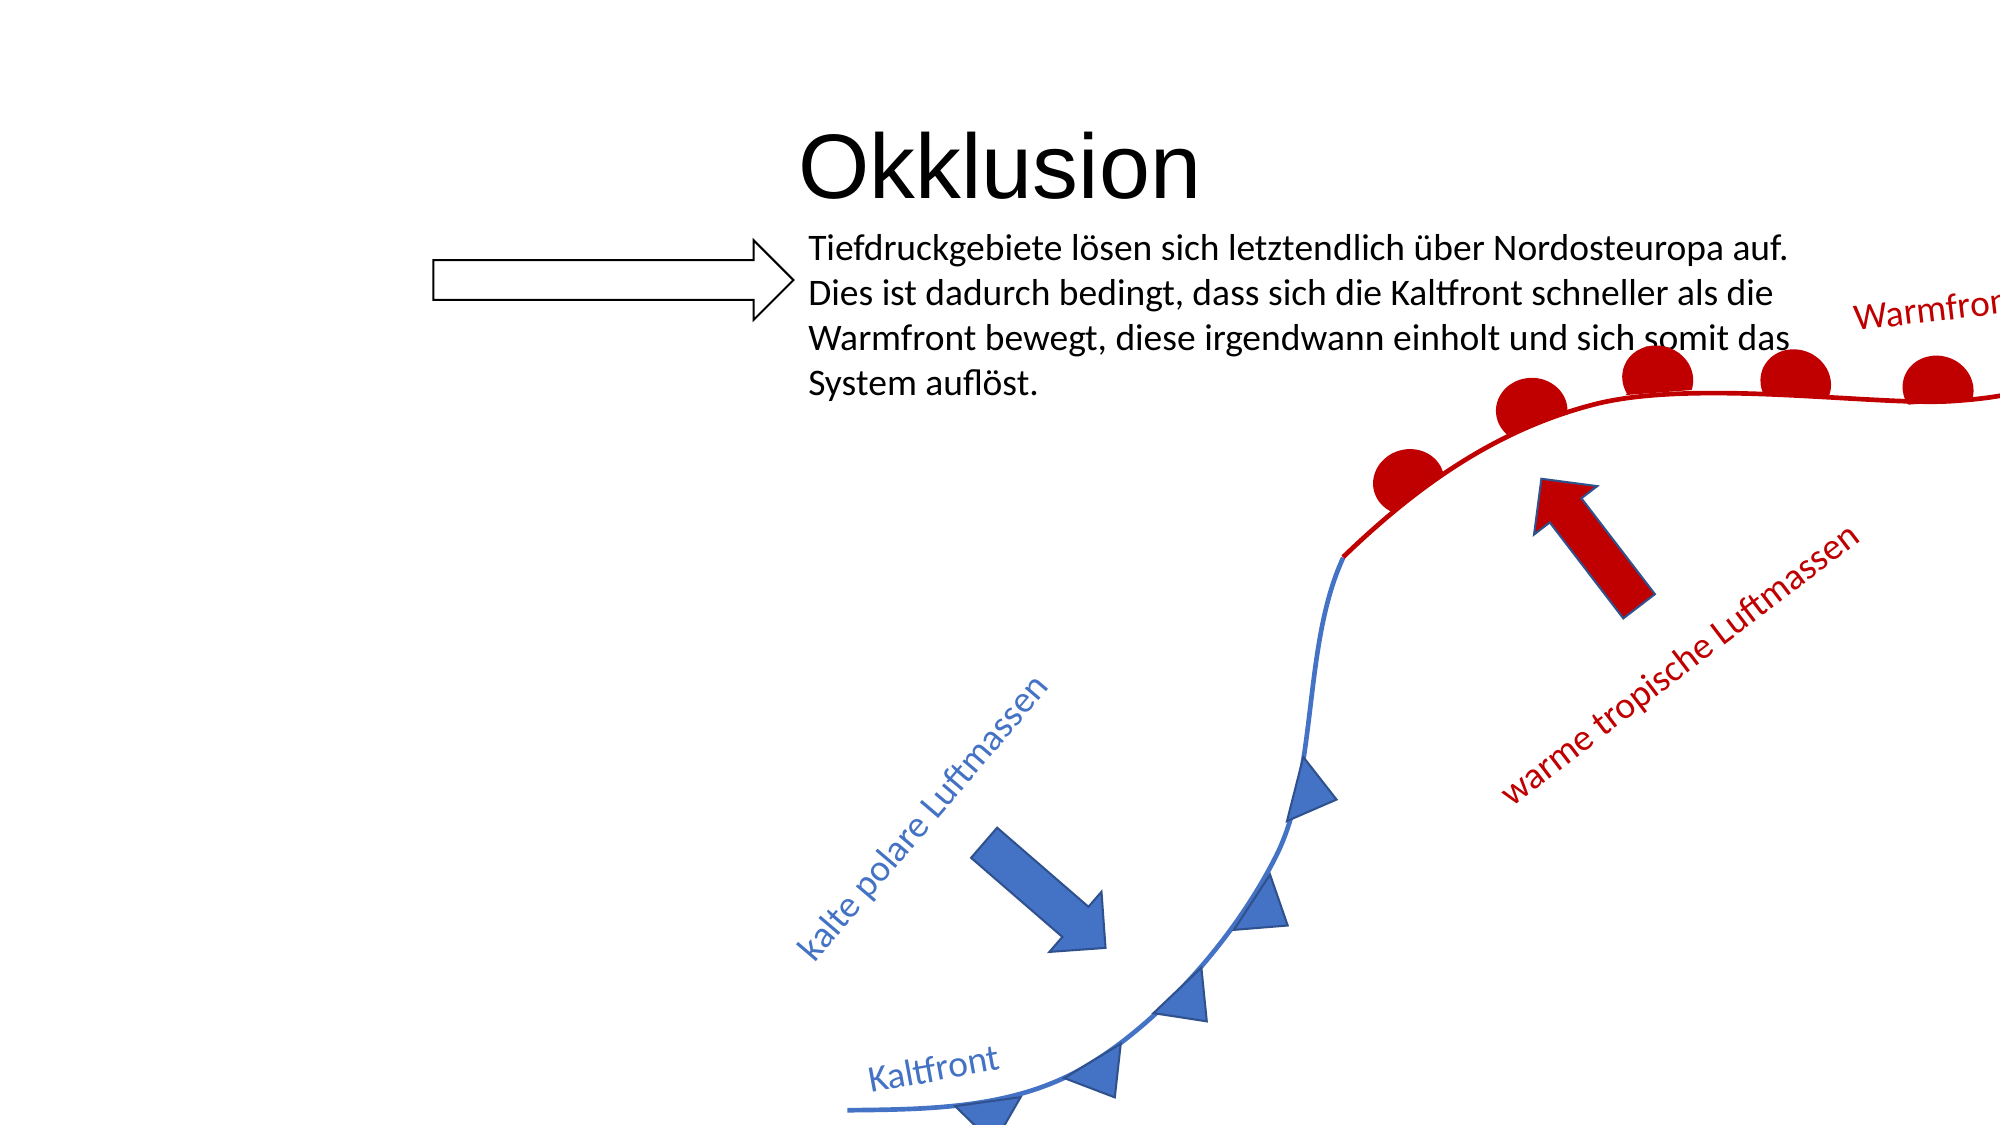

# Okklusion
Warmfront
warme tropische Luftmassen
Tiefdruckgebiete lösen sich letztendlich über Nordosteuropa auf.
Dies ist dadurch bedingt, dass sich die Kaltfront schneller als die
Warmfront bewegt, diese irgendwann einholt und sich somit das
System auflöst.
kalte polare Luftmassen
Kaltfront